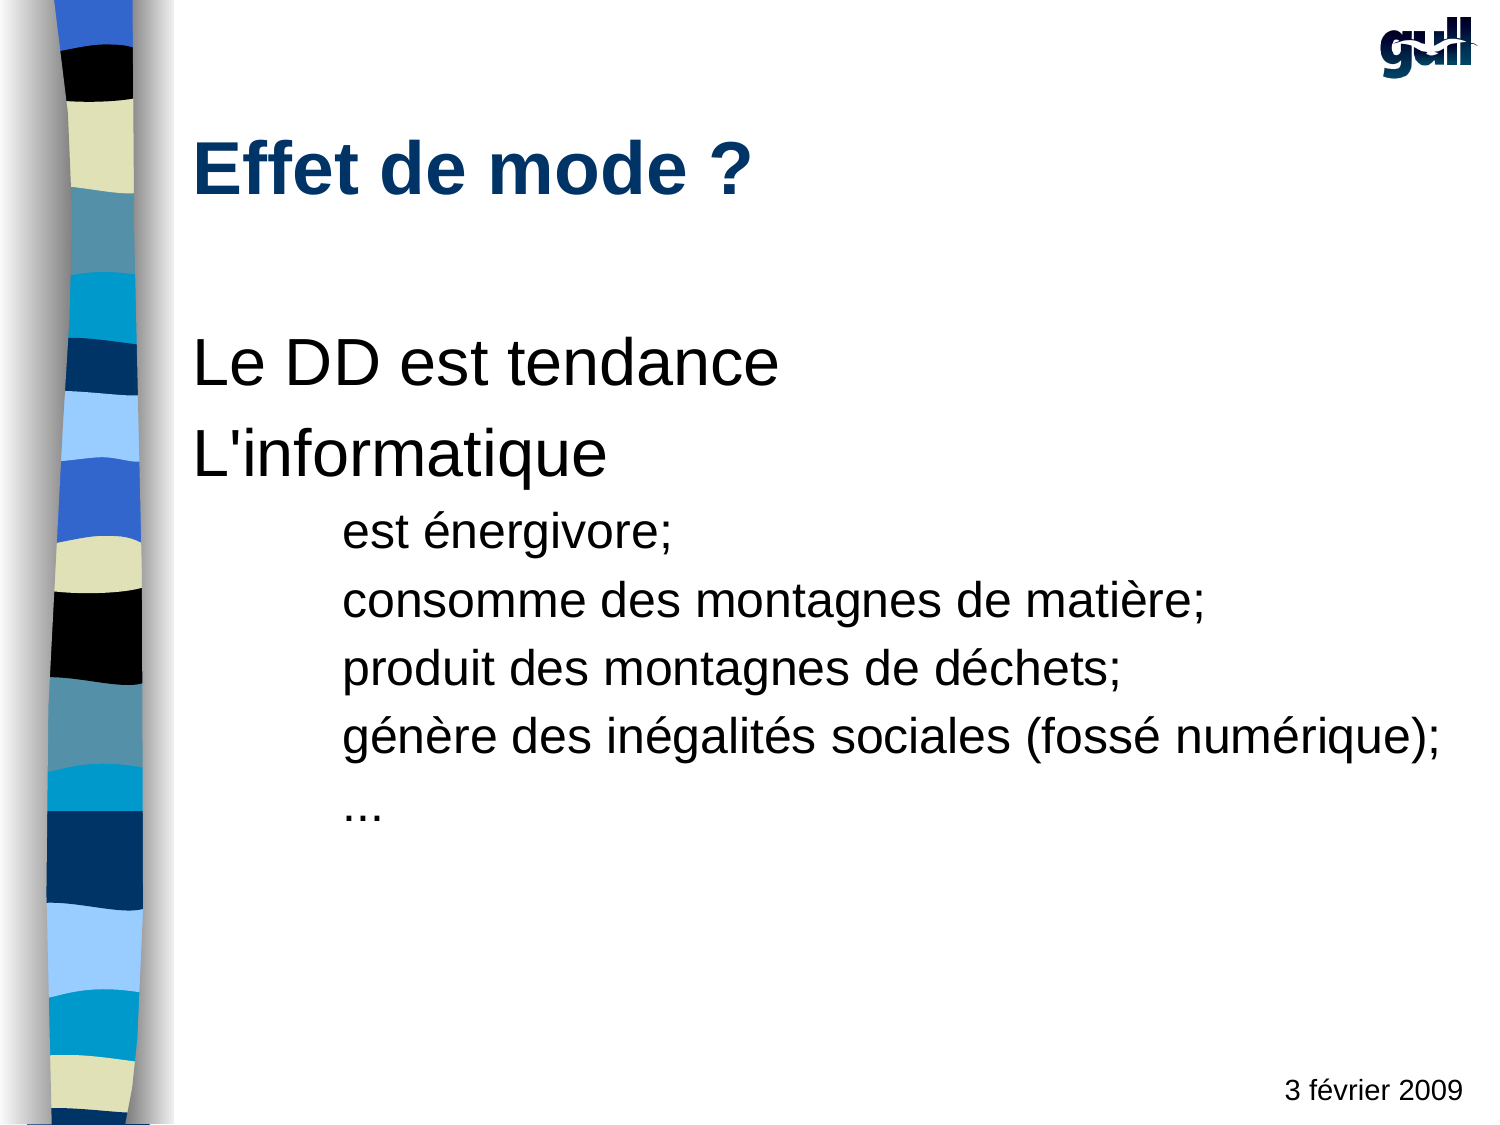

# Effet de mode ?
Le DD est tendance
L'informatique
est énergivore;
consomme des montagnes de matière;
produit des montagnes de déchets;
génère des inégalités sociales (fossé numérique);
...